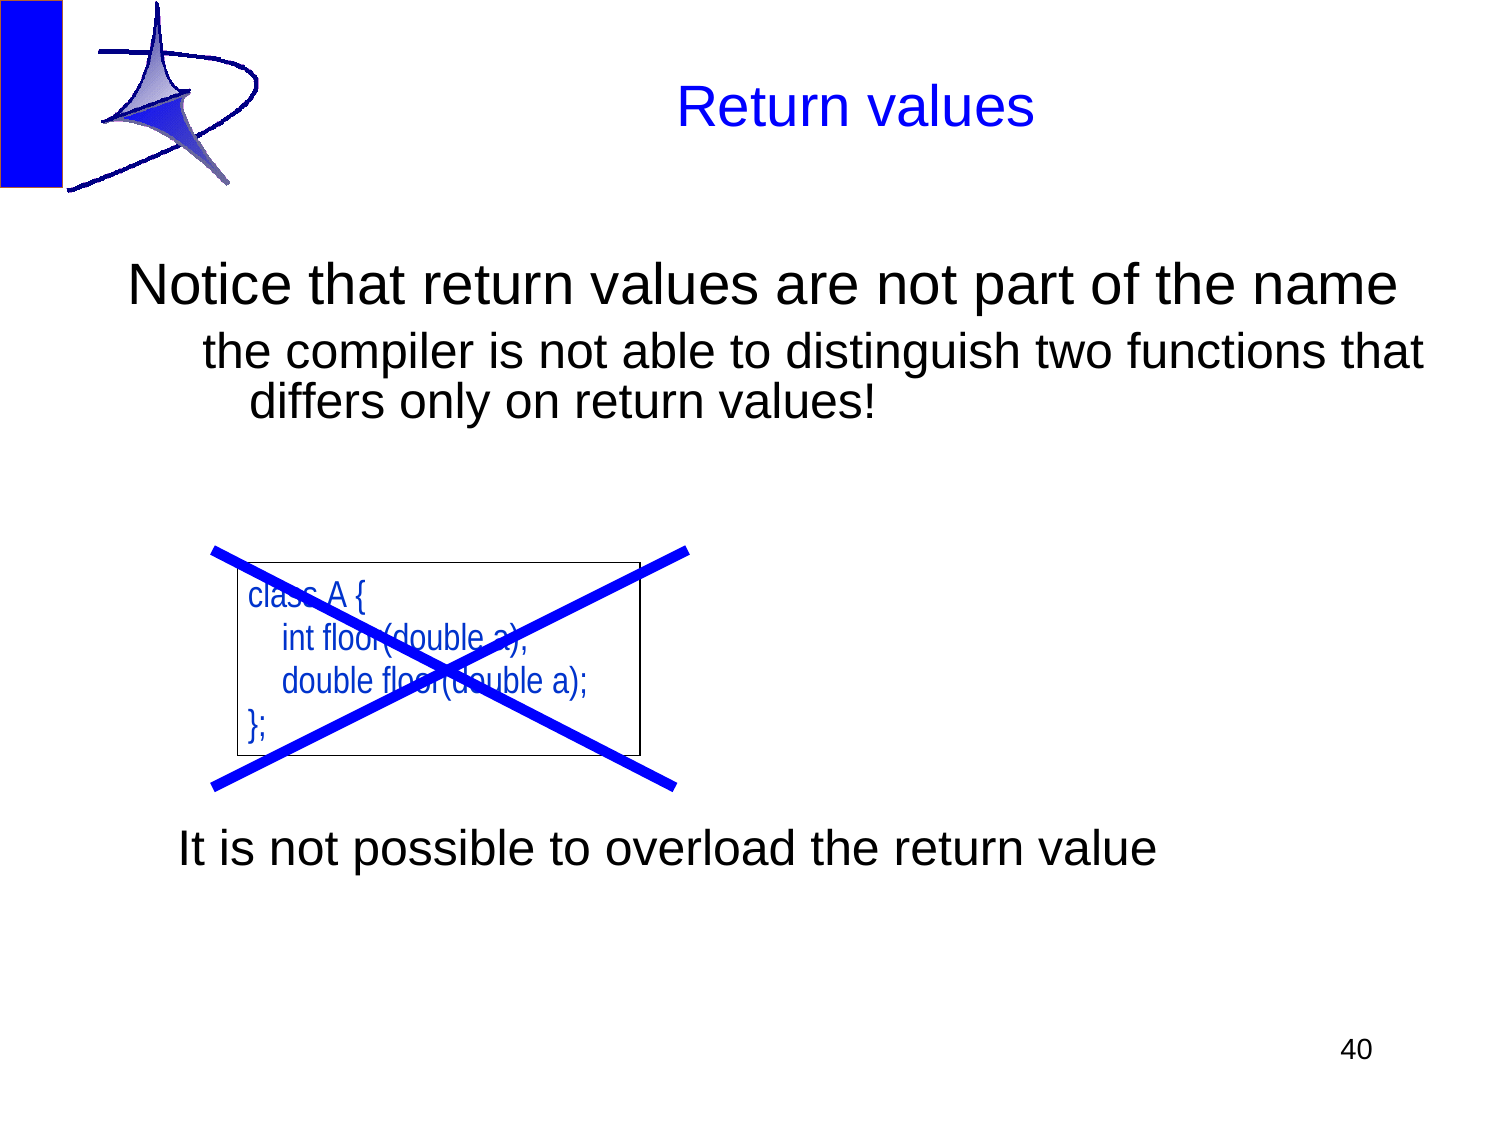

# Return values
Notice that return values are not part of the name
the compiler is not able to distinguish two functions that differs only on return values!
class A {
 int floor(double a);
 double floor(double a);
};
It is not possible to overload the return value
40